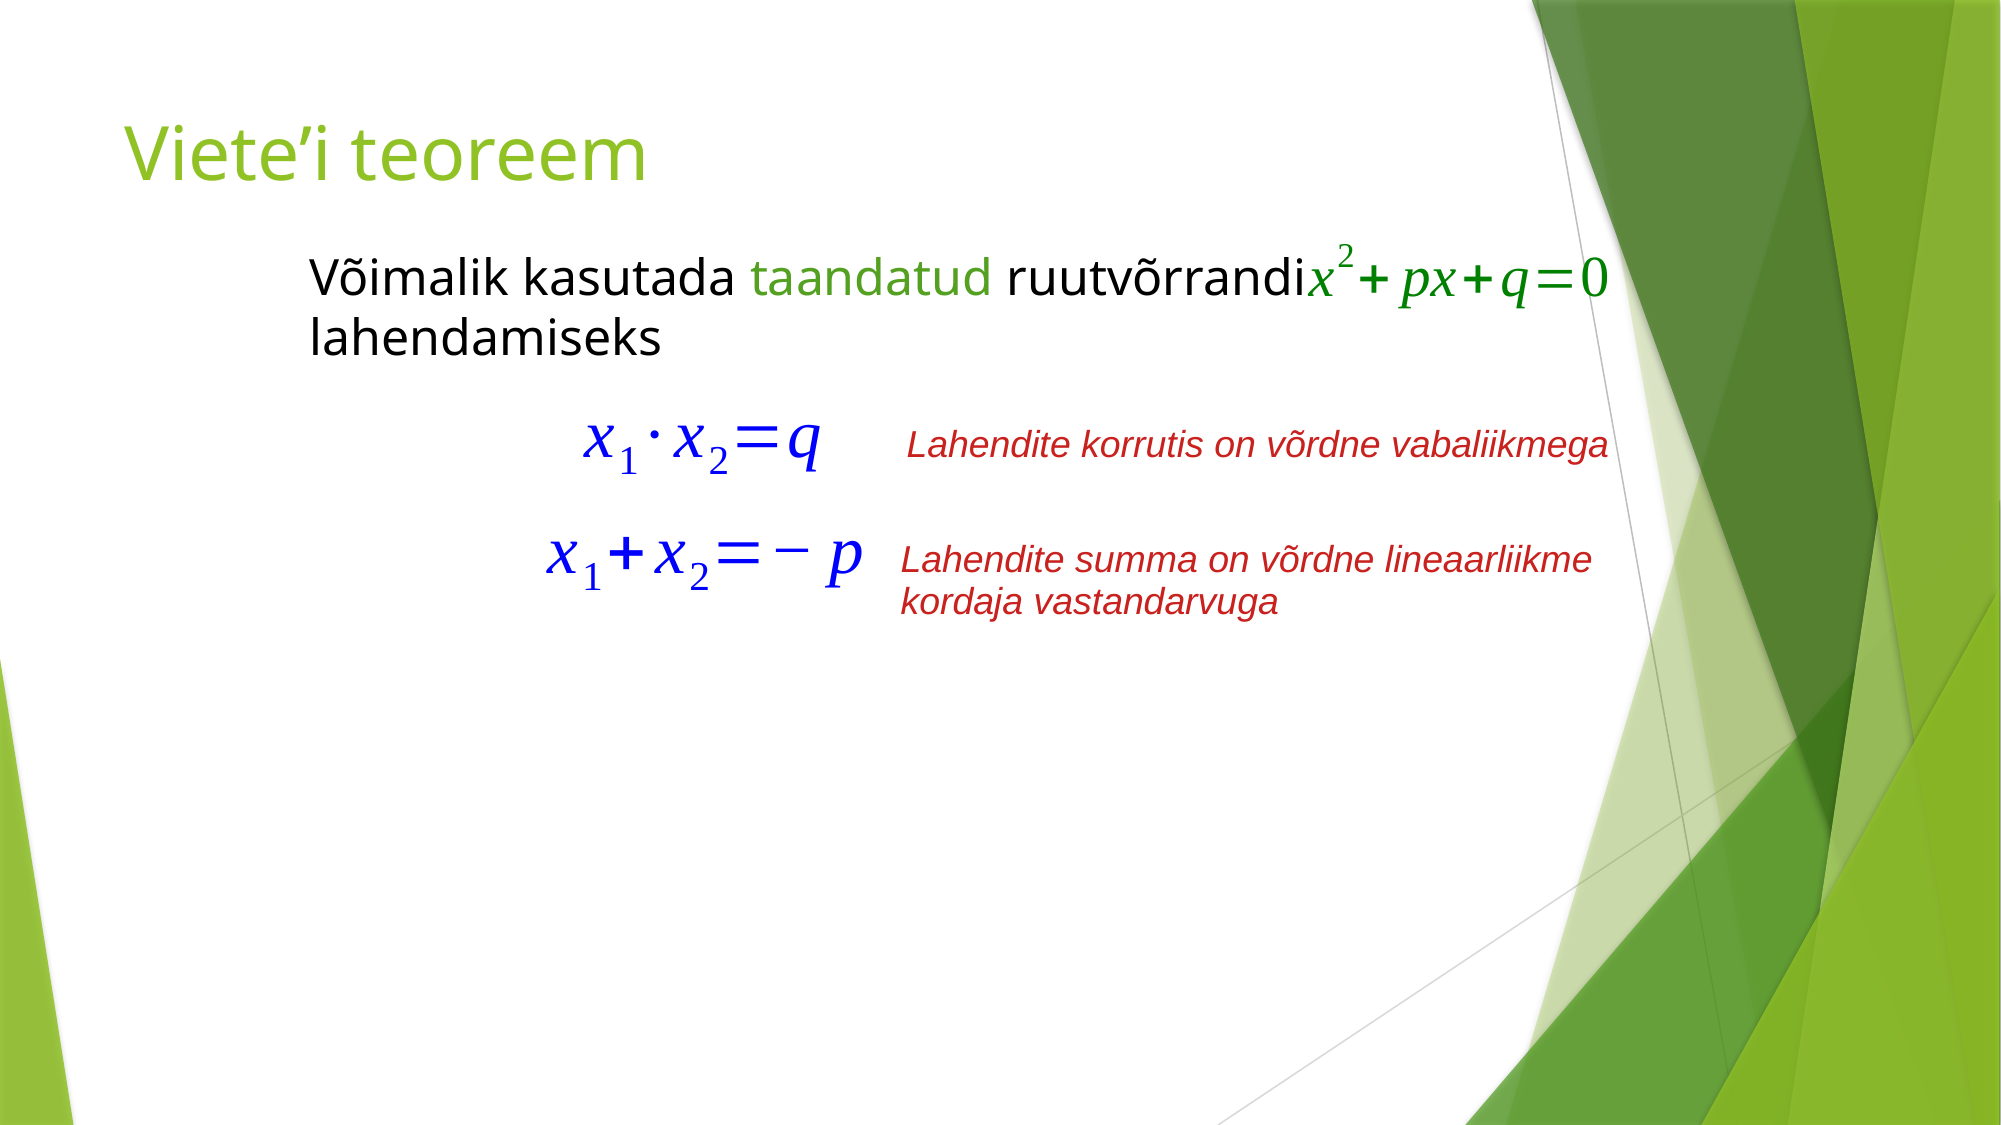

# Viete’i teoreem
Võimalik kasutada taandatud ruutvõrrandi
lahendamiseks
Lahendite korrutis on võrdne vabaliikmega
Lahendite summa on võrdne lineaarliikme
kordaja vastandarvuga